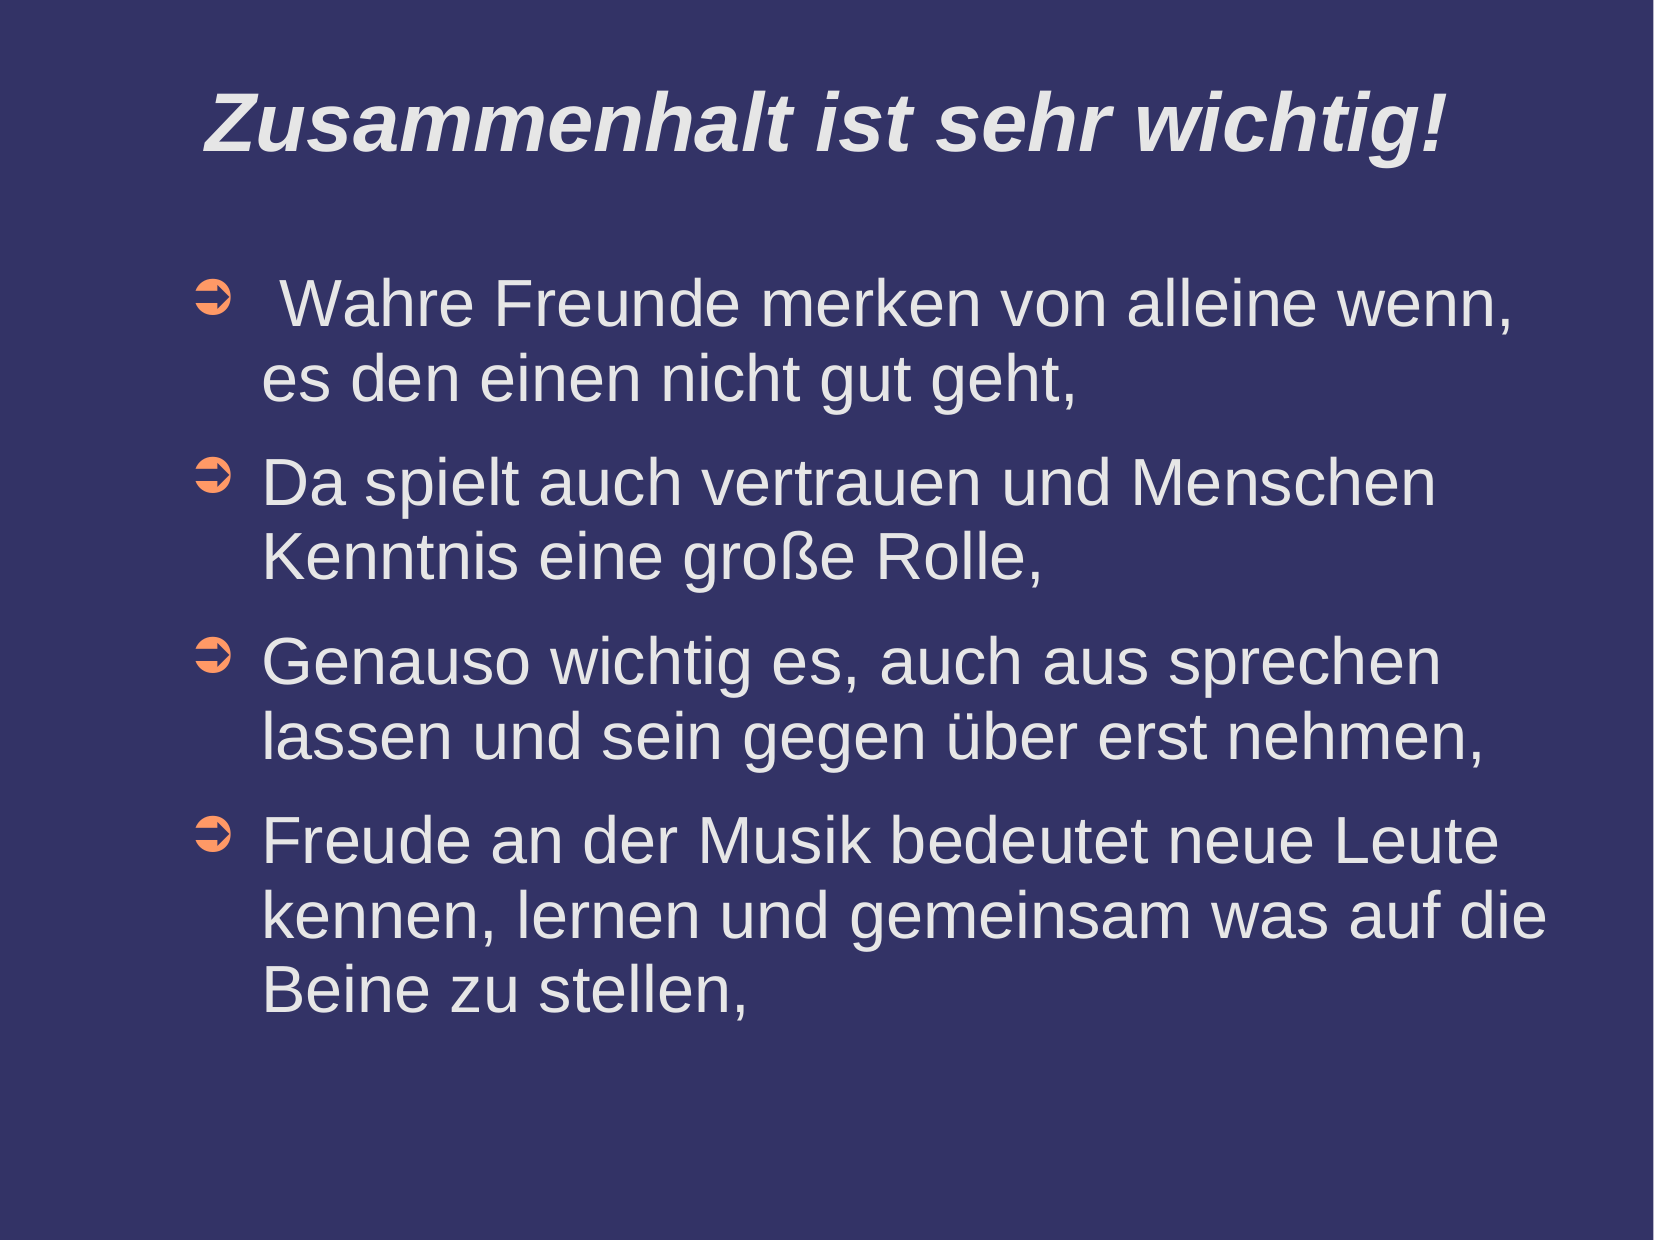

# Zusammenhalt ist sehr wichtig!
 Wahre Freunde merken von alleine wenn, es den einen nicht gut geht,
Da spielt auch vertrauen und Menschen Kenntnis eine große Rolle,
Genauso wichtig es, auch aus sprechen lassen und sein gegen über erst nehmen,
Freude an der Musik bedeutet neue Leute kennen, lernen und gemeinsam was auf die Beine zu stellen,